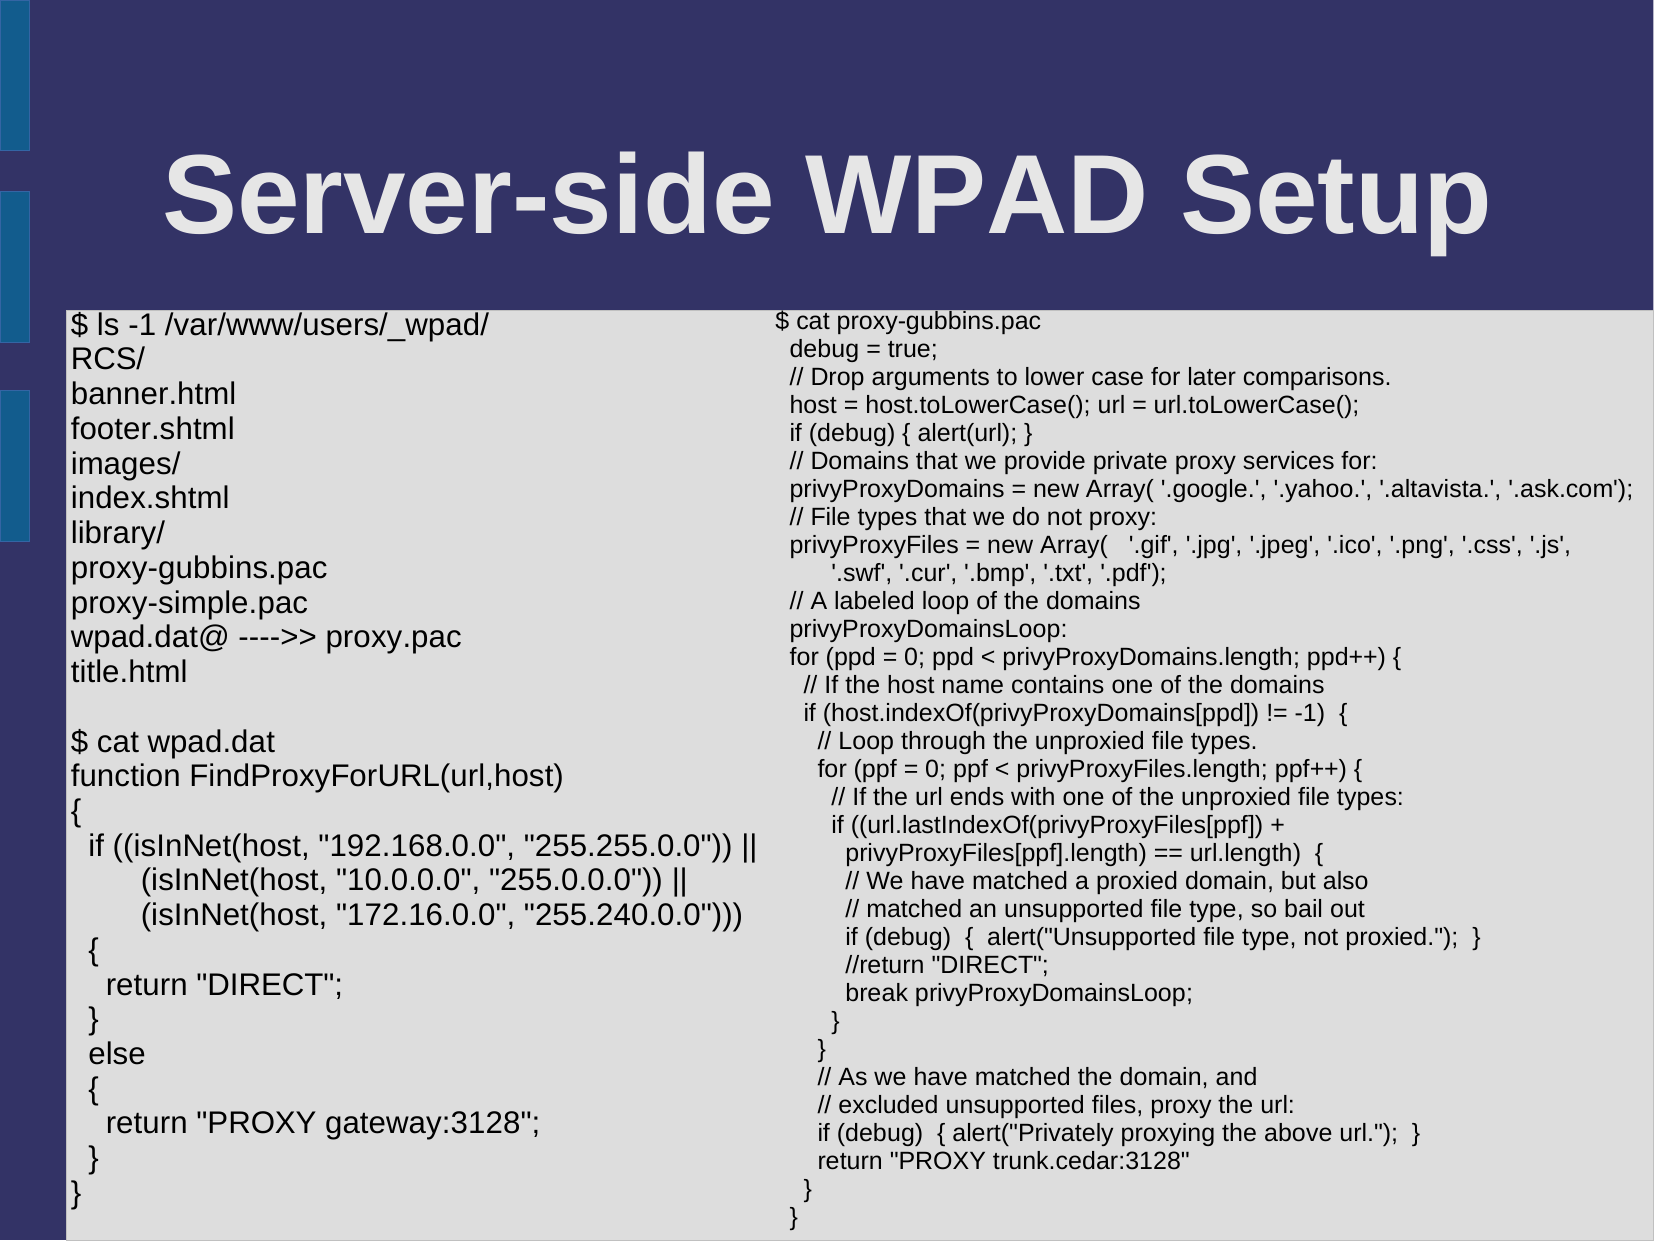

# Server-side WPAD Setup
$ ls -1 /var/www/users/_wpad/
RCS/
banner.html
footer.shtml
images/
index.shtml
library/
proxy-gubbins.pac
proxy-simple.pac
wpad.dat@ ---->> proxy.pac
title.html
$ cat wpad.dat
function FindProxyForURL(url,host)
{
 if ((isInNet(host, "192.168.0.0", "255.255.0.0")) ||
 (isInNet(host, "10.0.0.0", "255.0.0.0")) ||
 (isInNet(host, "172.16.0.0", "255.240.0.0")))
 {
 return "DIRECT";
 }
 else
 {
 return "PROXY gateway:3128";
 }
}
$ cat proxy-gubbins.pac
 debug = true;
 // Drop arguments to lower case for later comparisons.
 host = host.toLowerCase(); url = url.toLowerCase();
 if (debug) { alert(url); }
 // Domains that we provide private proxy services for:
 privyProxyDomains = new Array( '.google.', '.yahoo.', '.altavista.', '.ask.com');
 // File types that we do not proxy:
 privyProxyFiles = new Array( '.gif', '.jpg', '.jpeg', '.ico', '.png', '.css', '.js',
 '.swf', '.cur', '.bmp', '.txt', '.pdf');
 // A labeled loop of the domains
 privyProxyDomainsLoop:
 for (ppd = 0; ppd < privyProxyDomains.length; ppd++) {
 // If the host name contains one of the domains
 if (host.indexOf(privyProxyDomains[ppd]) != -1) {
 // Loop through the unproxied file types.
 for (ppf = 0; ppf < privyProxyFiles.length; ppf++) {
 // If the url ends with one of the unproxied file types:
 if ((url.lastIndexOf(privyProxyFiles[ppf]) +
 privyProxyFiles[ppf].length) == url.length) {
 // We have matched a proxied domain, but also
 // matched an unsupported file type, so bail out
 if (debug) { alert("Unsupported file type, not proxied."); }
 //return "DIRECT";
 break privyProxyDomainsLoop;
 }
 }
 // As we have matched the domain, and
 // excluded unsupported files, proxy the url:
 if (debug) { alert("Privately proxying the above url."); }
 return "PROXY trunk.cedar:3128"
 }
 }